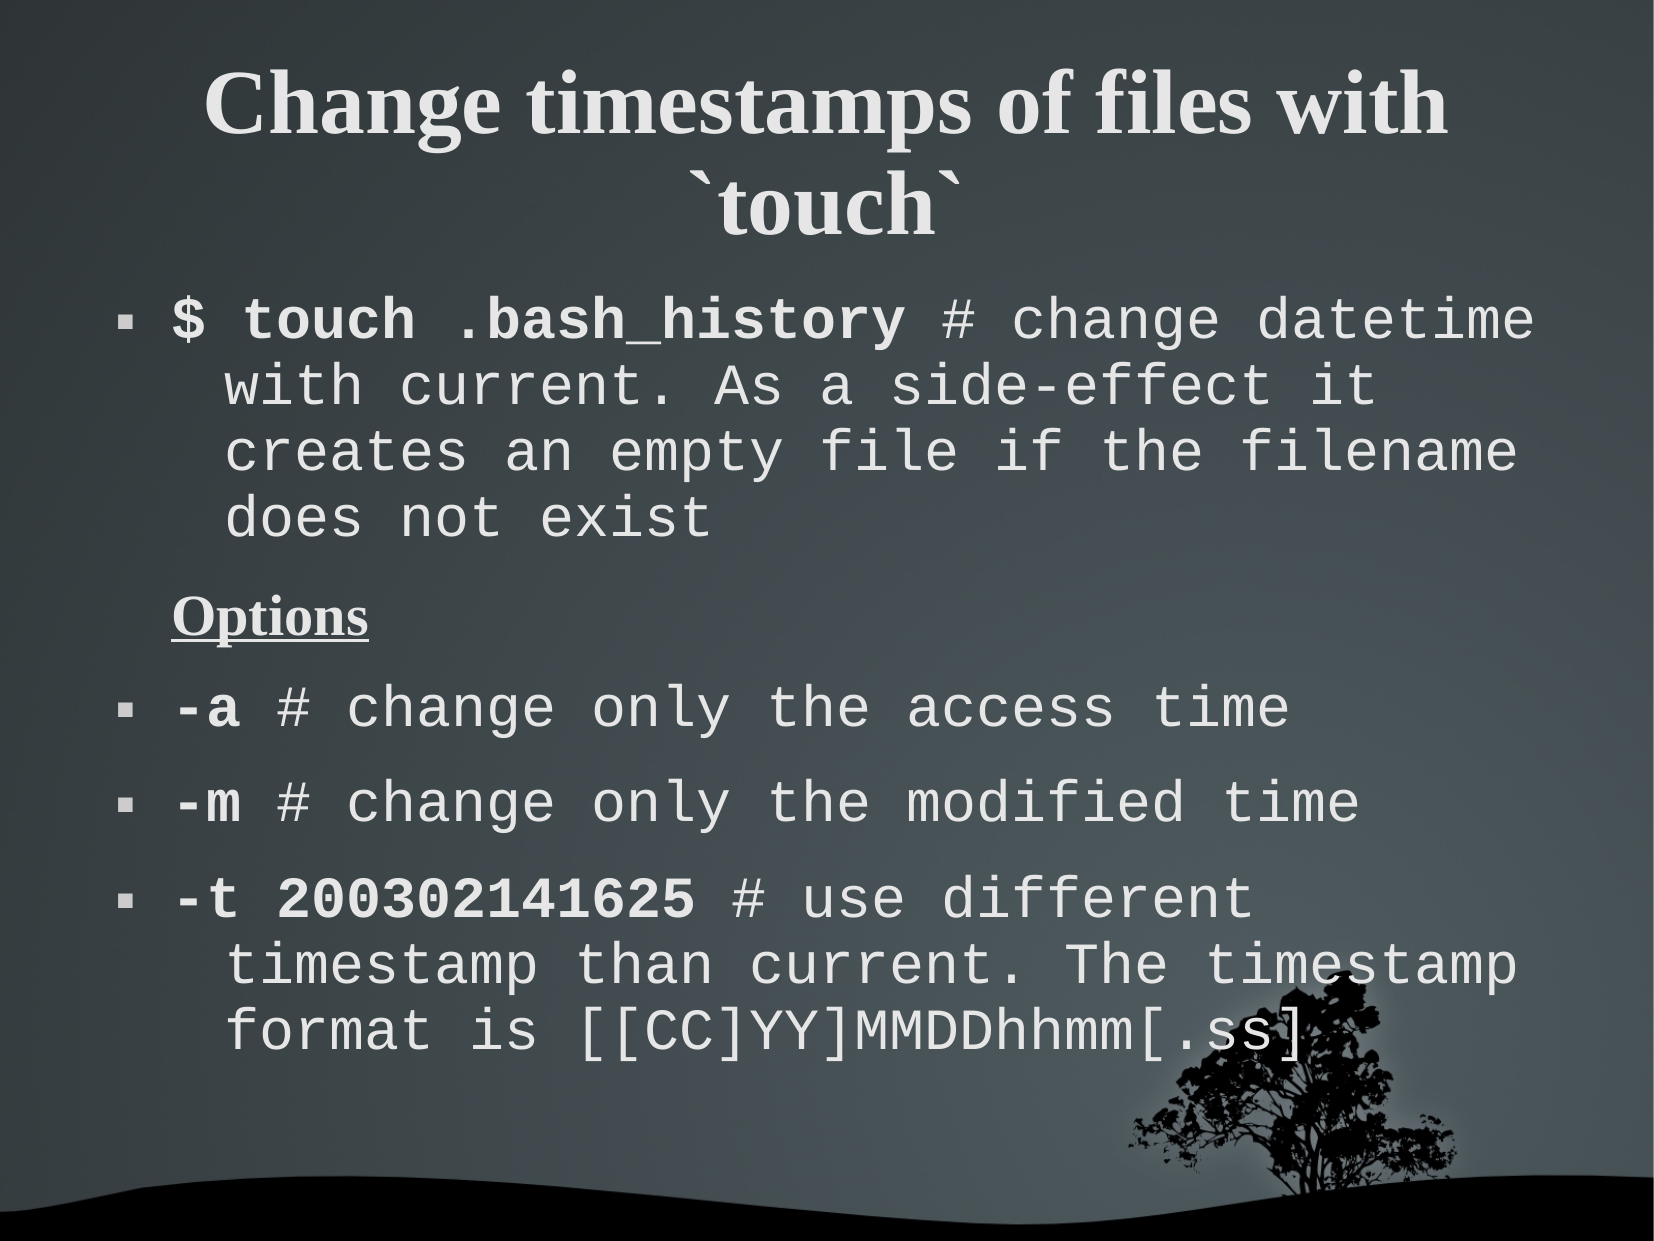

# Change timestamps of files with `touch`
$ touch .bash_history # change datetime with current. As a side-effect it creates an empty file if the filename does not exist
Options
-a # change only the access time
-m # change only the modified time
-t 200302141625 # use different timestamp than current. The timestamp format is [[CC]YY]MMDDhhmm[.ss]